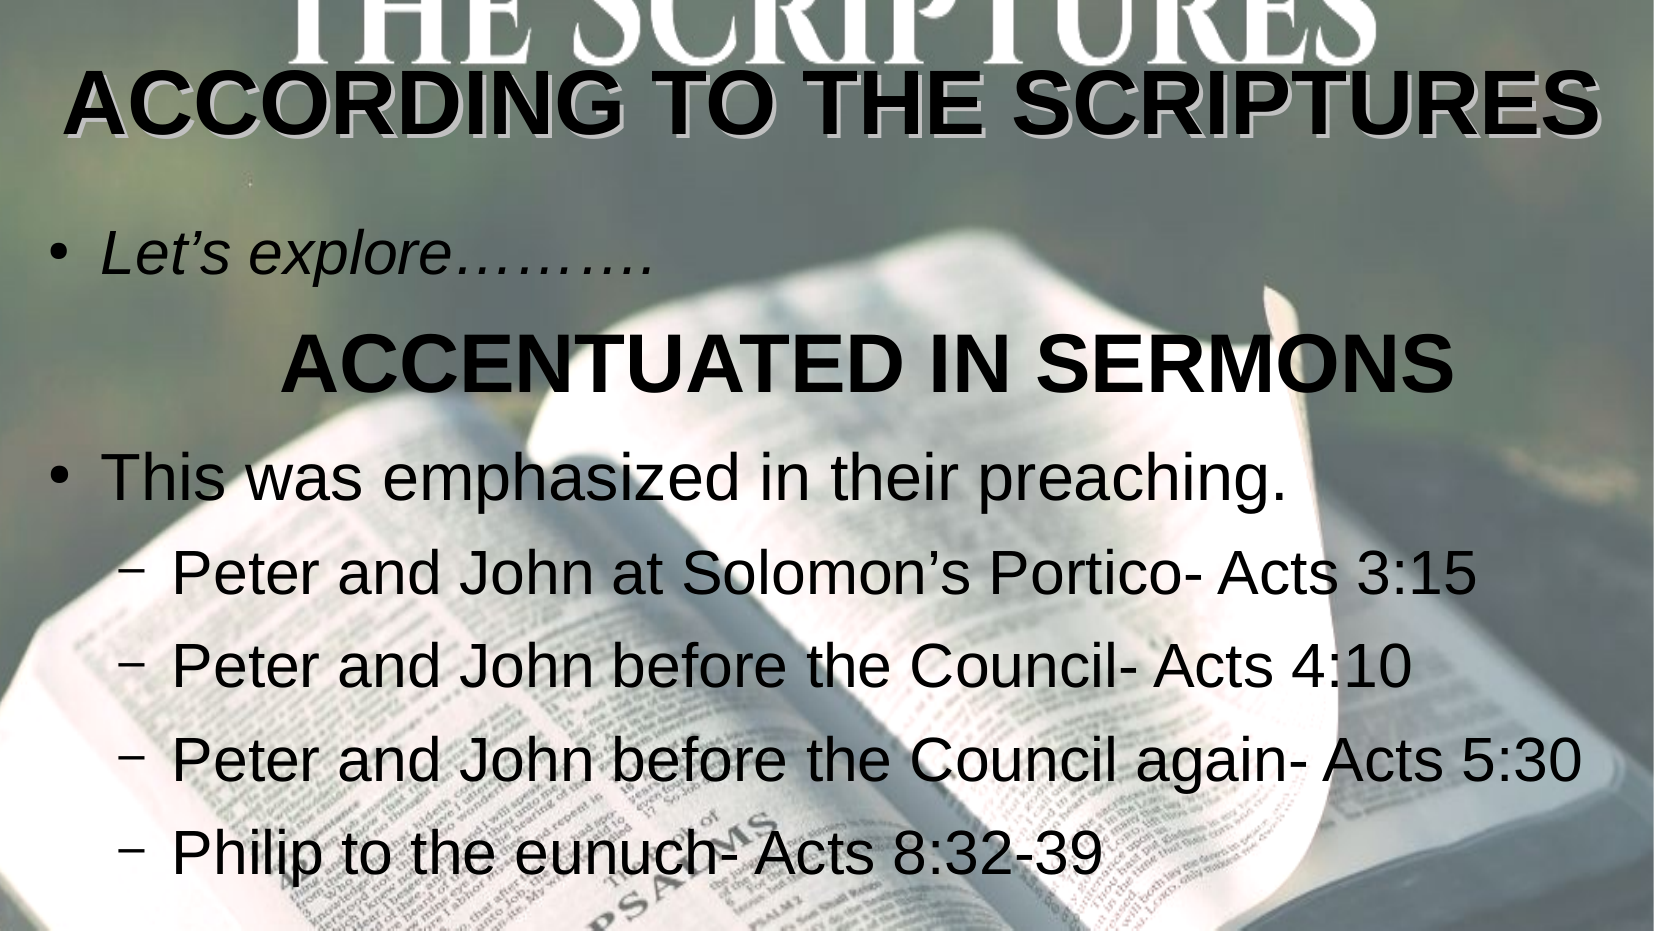

# ACCORDING TO THE SCRIPTURES
Let’s explore……….
ACCENTUATED IN SERMONS
This was emphasized in their preaching.
Peter and John at Solomon’s Portico- Acts 3:15
Peter and John before the Council- Acts 4:10
Peter and John before the Council again- Acts 5:30
Philip to the eunuch- Acts 8:32-39